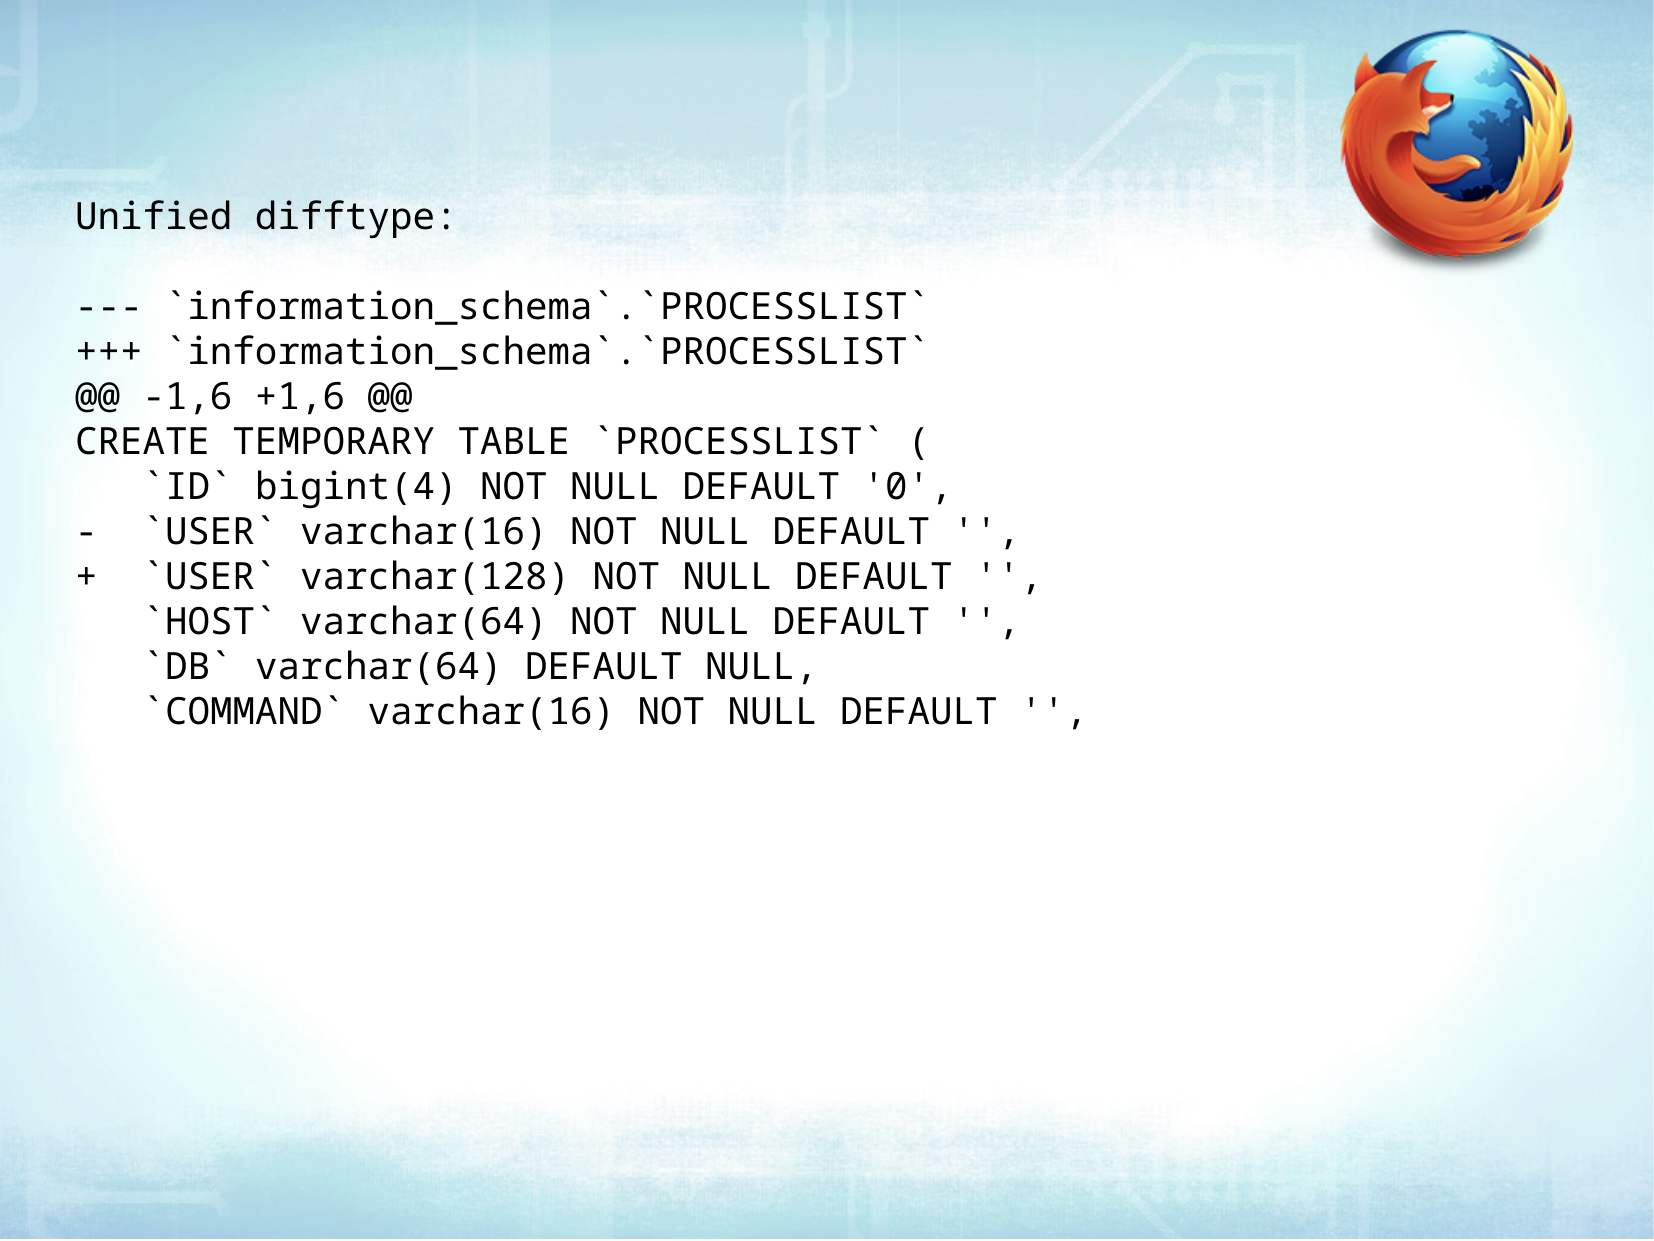

# Unified difftype:
--- `information_schema`.`PROCESSLIST`
+++ `information_schema`.`PROCESSLIST`
@@ -1,6 +1,6 @@
CREATE TEMPORARY TABLE `PROCESSLIST` (
 `ID` bigint(4) NOT NULL DEFAULT '0',
- `USER` varchar(16) NOT NULL DEFAULT '',
+ `USER` varchar(128) NOT NULL DEFAULT '',
 `HOST` varchar(64) NOT NULL DEFAULT '',
 `DB` varchar(64) DEFAULT NULL,
 `COMMAND` varchar(16) NOT NULL DEFAULT '',